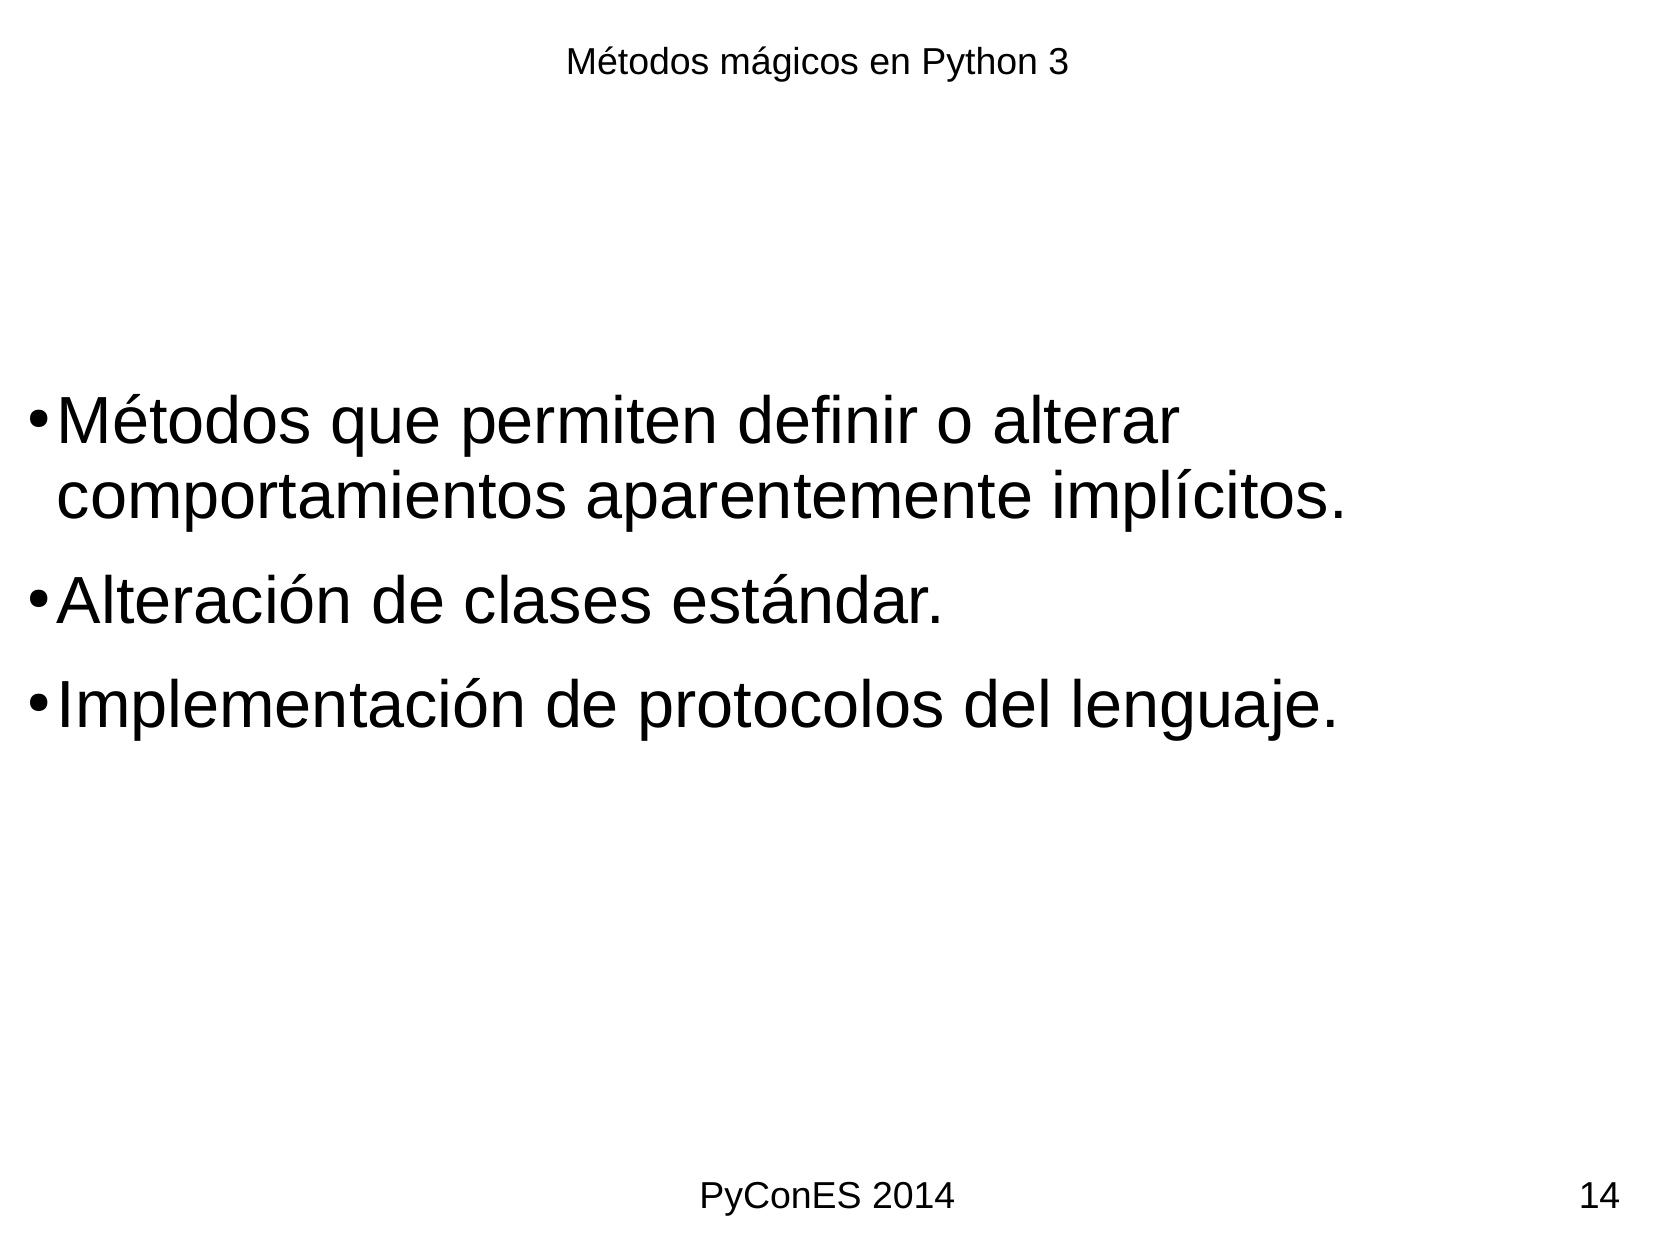

# Métodos que permiten definir o alterar comportamientos aparentemente implícitos.
Alteración de clases estándar.
Implementación de protocolos del lenguaje.
Métodos mágicos en Python 3
PyConES 2014
14